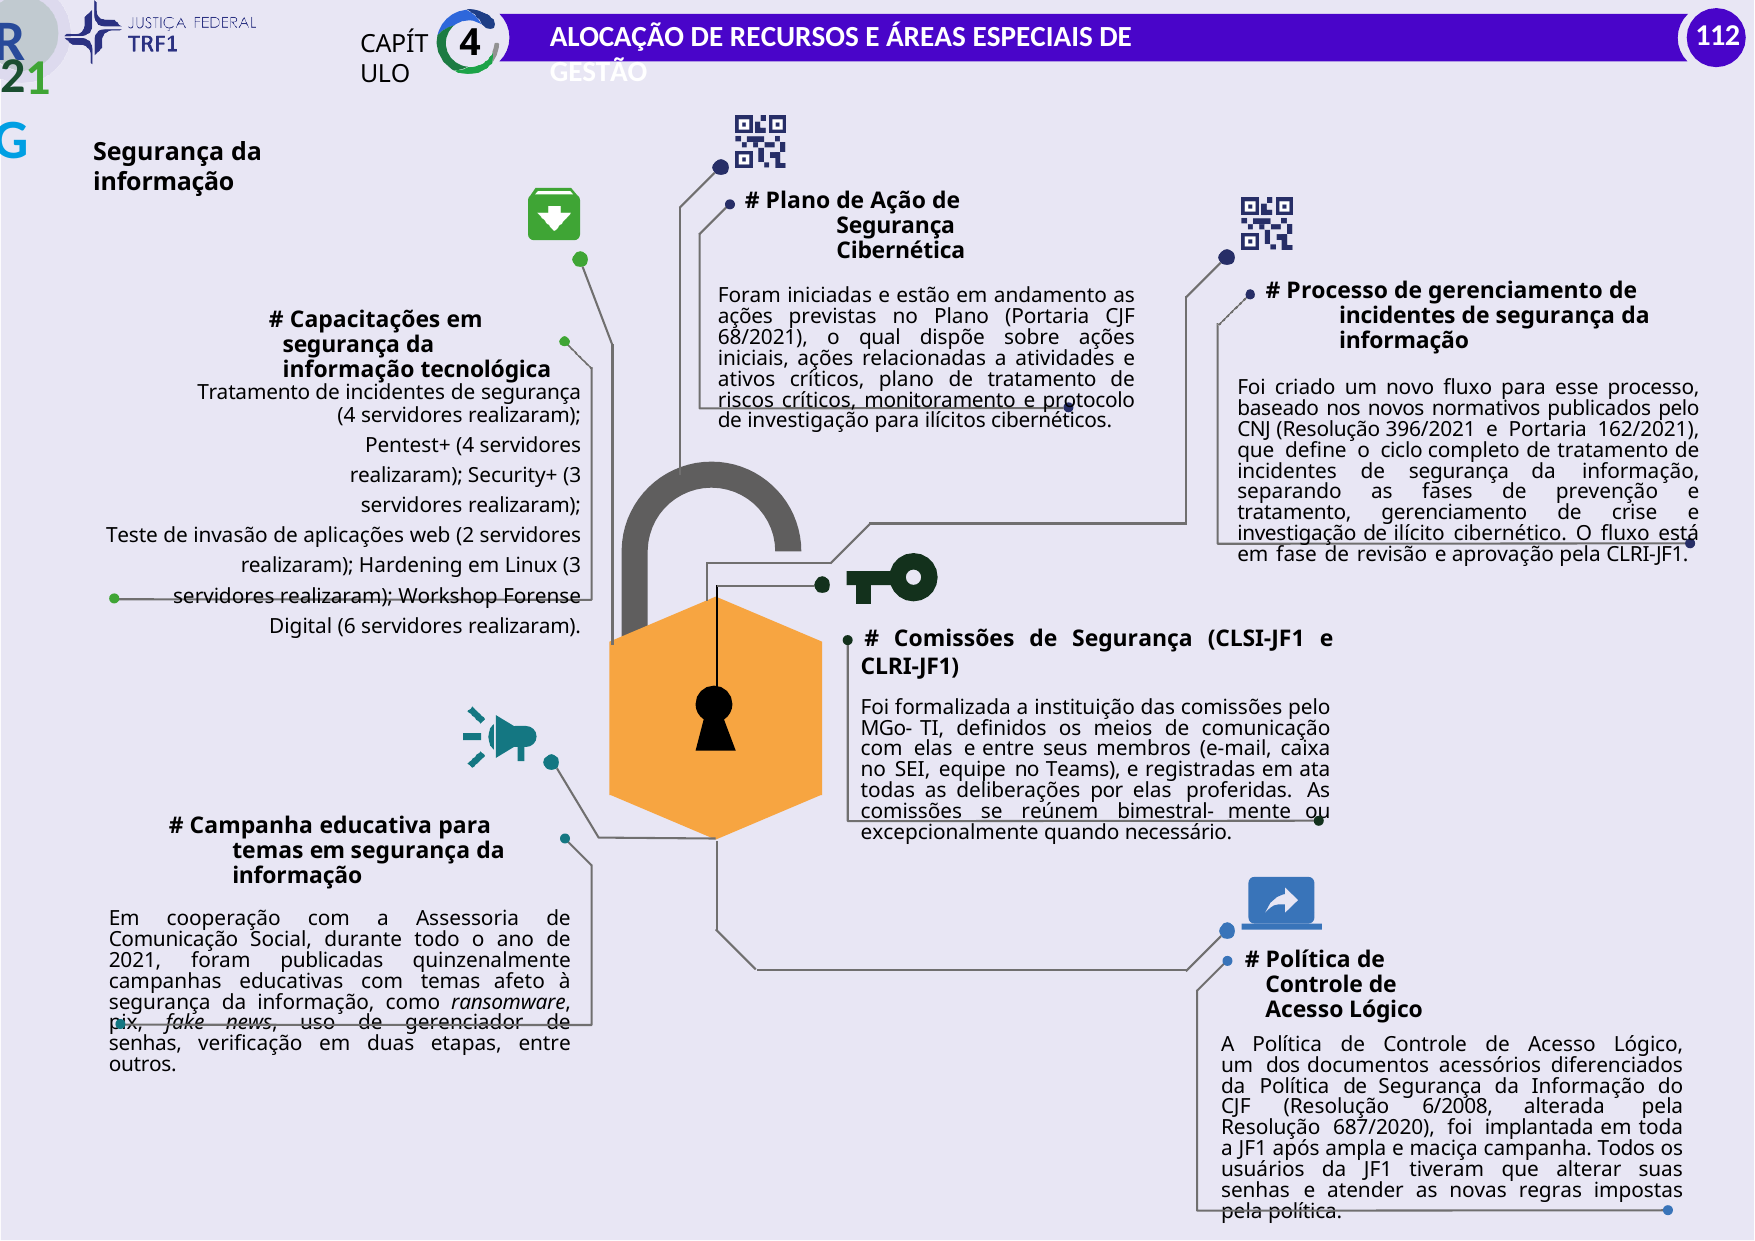

RG
112
21
ALOCAÇÃO DE RECURSOS E ÁREAS ESPECIAIS DE GESTÃO
4
CAPÍTULO
Segurança da informação
# Plano de Ação de Segurança Cibernética
Foram iniciadas e estão em andamento as ações previstas no Plano (Portaria CJF 68/2021), o qual dispõe sobre ações iniciais, ações relacionadas a atividades e ativos críticos, plano de tratamento de riscos críticos, monitoramento e protocolo de investigação para ilícitos cibernéticos.
# Processo de gerenciamento de incidentes de segurança da informação
Foi criado um novo fluxo para esse processo, baseado nos novos normativos publicados pelo CNJ (Resolução 396/2021 e Portaria 162/2021), que define o ciclo completo de tratamento de incidentes de segurança da informação, separando as fases de prevenção e tratamento, gerenciamento de crise e investigação de ilícito cibernético. O fluxo está em fase de revisão e aprovação pela CLRI-JF1.
# Capacitações em segurança da informação tecnológica
Tratamento de incidentes de segurança
(4 servidores realizaram);
Pentest+ (4 servidores realizaram); Security+ (3 servidores realizaram);
Teste de invasão de aplicações web (2 servidores realizaram); Hardening em Linux (3 servidores realizaram); Workshop Forense Digital (6 servidores realizaram).
# Comissões de Segurança (CLSI-JF1 e CLRI-JF1)
Foi formalizada a instituição das comissões pelo MGo- TI, definidos os meios de comunicação com elas e entre seus membros (e-mail, caixa no SEI, equipe no Teams), e registradas em ata todas as deliberações por elas proferidas. As comissões se reúnem bimestral- mente ou excepcionalmente quando necessário.
# Campanha educativa para temas em segurança da informação
Em cooperação com a Assessoria de Comunicação Social, durante todo o ano de 2021, foram publicadas quinzenalmente campanhas educativas com temas afeto à segurança da informação, como ransomware, pix, fake news, uso de gerenciador de senhas, verificação em duas etapas, entre outros.
# Política de Controle de Acesso Lógico
A Política de Controle de Acesso Lógico, um dos documentos acessórios diferenciados da Política de Segurança da Informação do CJF (Resolução 6/2008, alterada pela Resolução 687/2020), foi implantada em toda a JF1 após ampla e maciça campanha. Todos os usuários da JF1 tiveram que alterar suas senhas e atender as novas regras impostas pela política.